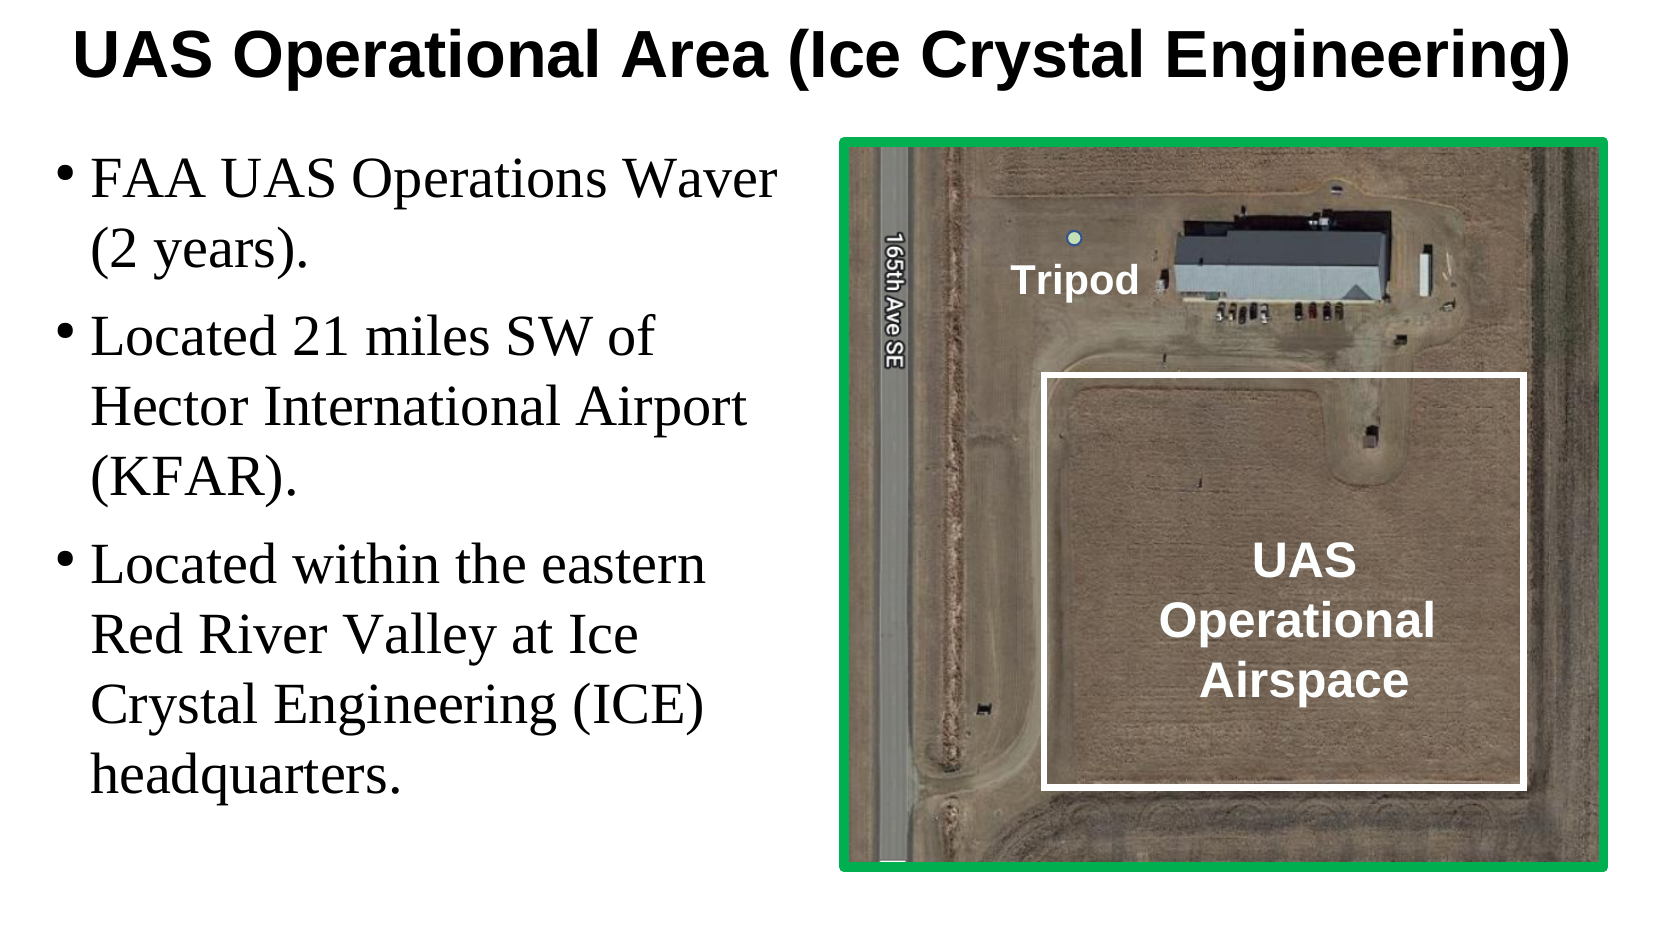

# UAS Operational Area (Ice Crystal Engineering)
FAA UAS Operations Waver (2 years).
Located 21 miles SW of Hector International Airport (KFAR).
Located within the eastern Red River Valley at Ice Crystal Engineering (ICE) headquarters.
Tripod
UAS Operational Airspace